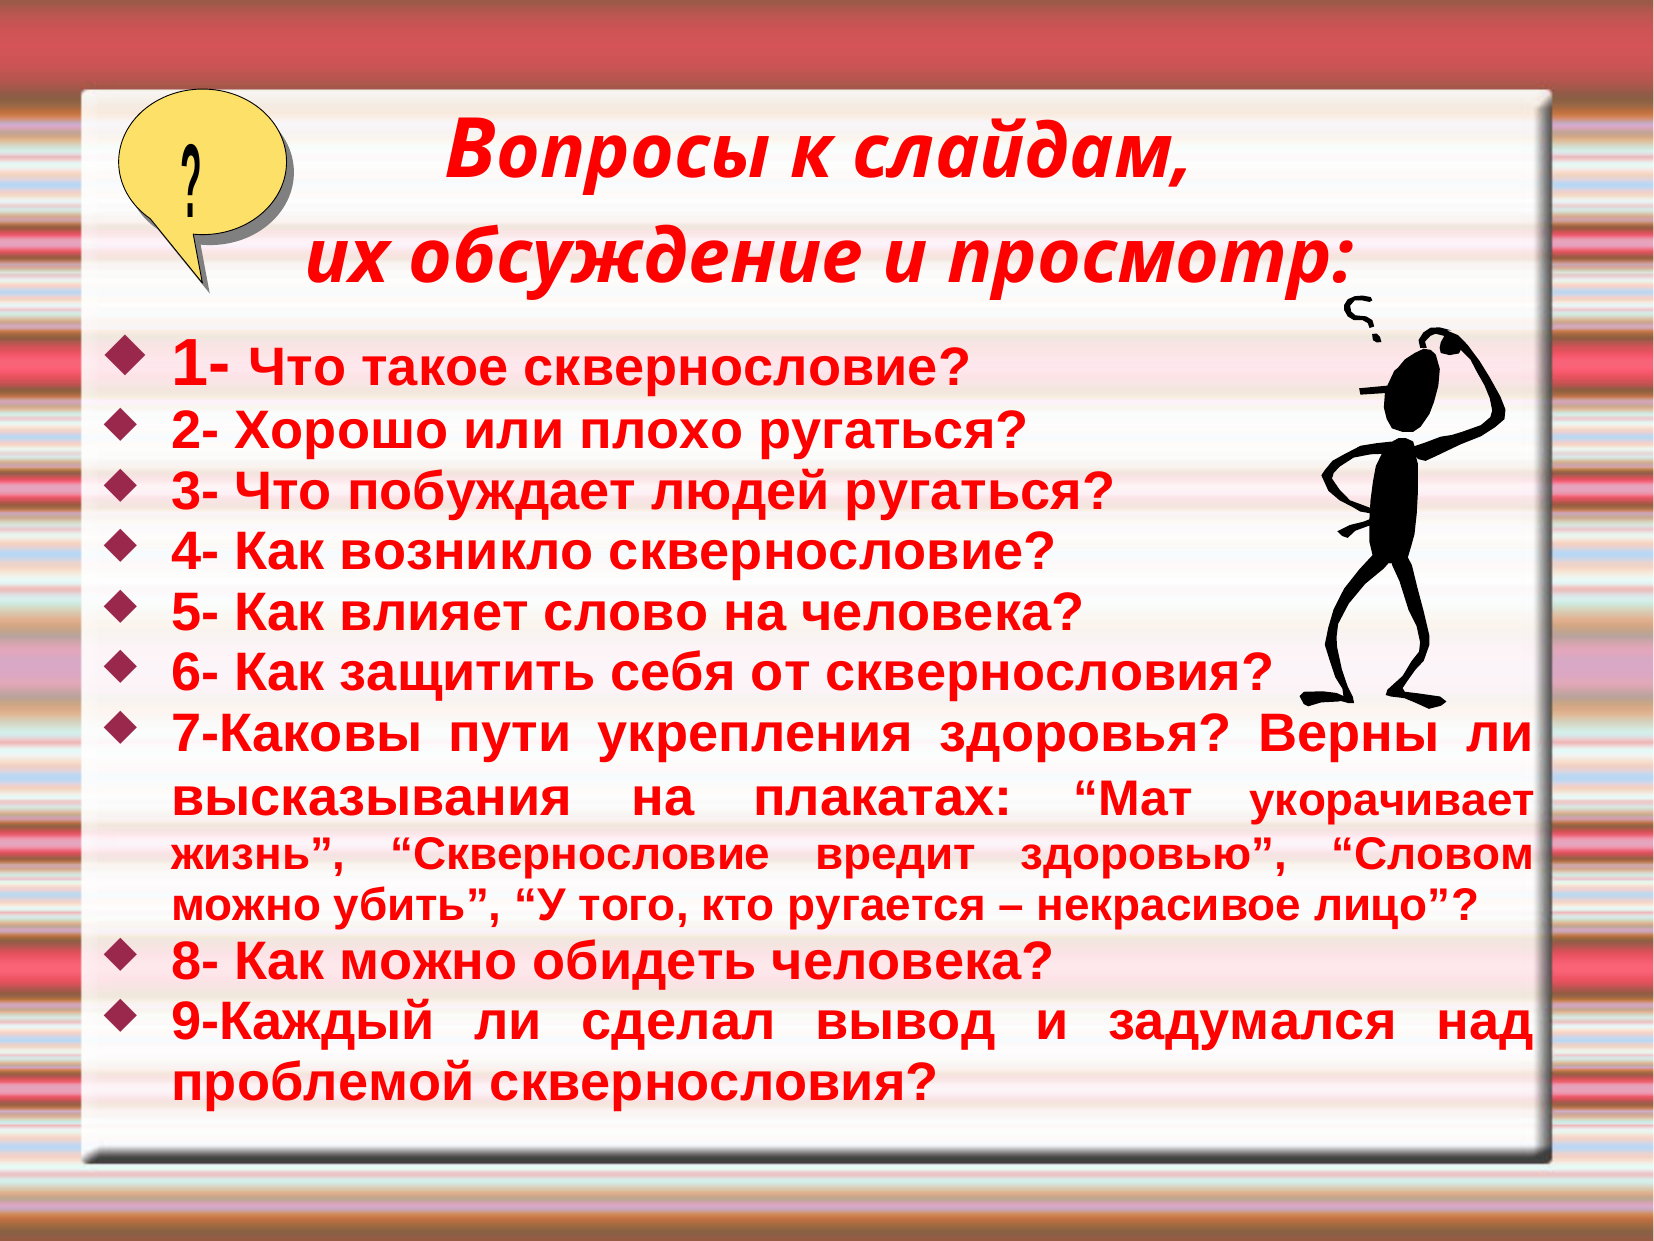

# Вопросы к слайдам, их обсуждение и просмотр:
1- Что такое сквернословие?
2- Хорошо или плохо ругаться?
3- Что побуждает людей ругаться?
4- Как возникло сквернословие?
5- Как влияет слово на человека?
6- Как защитить себя от сквернословия?
7-Каковы пути укрепления здоровья? Верны ли высказывания на плакатах: “Мат укорачивает жизнь”, “Сквернословие вредит здоровью”, “Словом можно убить”, “У того, кто ругается – некрасивое лицо”?
8- Как можно обидеть человека?
9-Каждый ли сделал вывод и задумался над проблемой сквернословия?